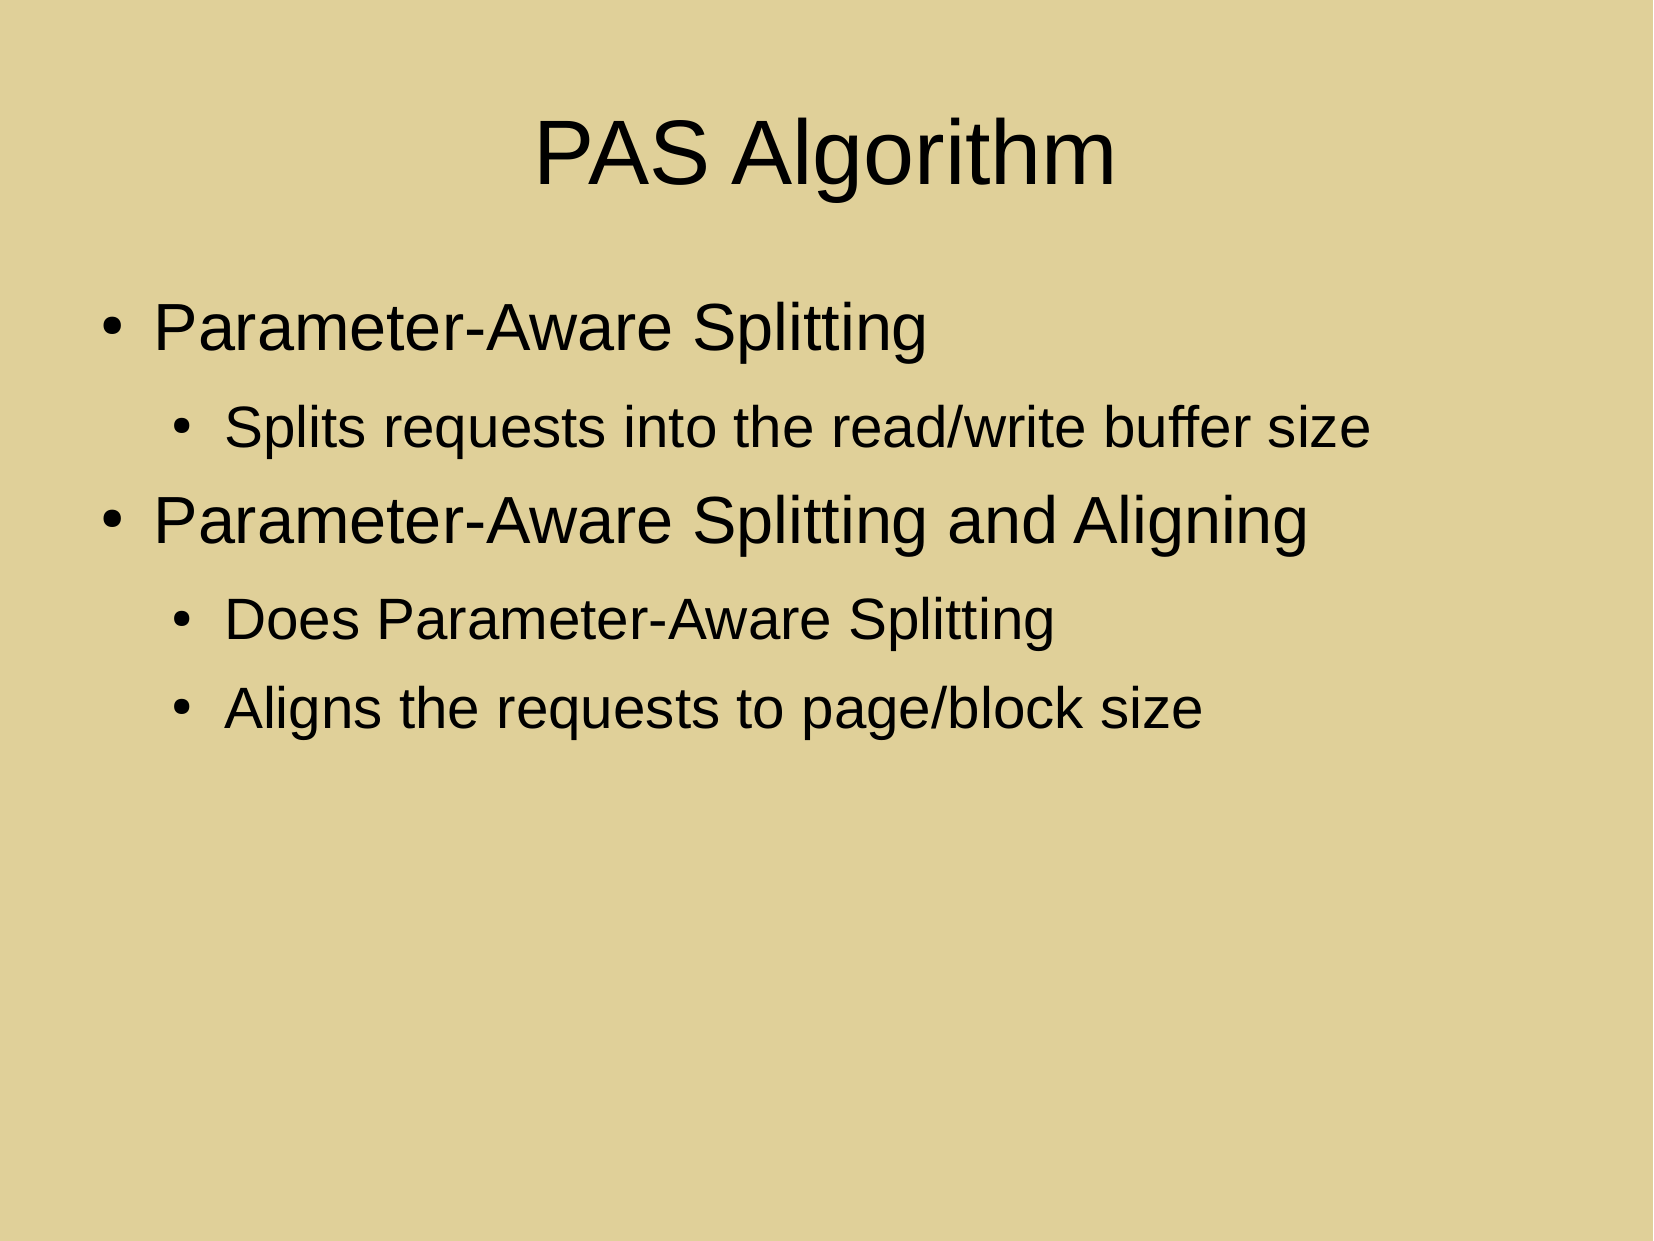

# PAS Algorithm
Parameter-Aware Splitting
Splits requests into the read/write buffer size
Parameter-Aware Splitting and Aligning
Does Parameter-Aware Splitting
Aligns the requests to page/block size